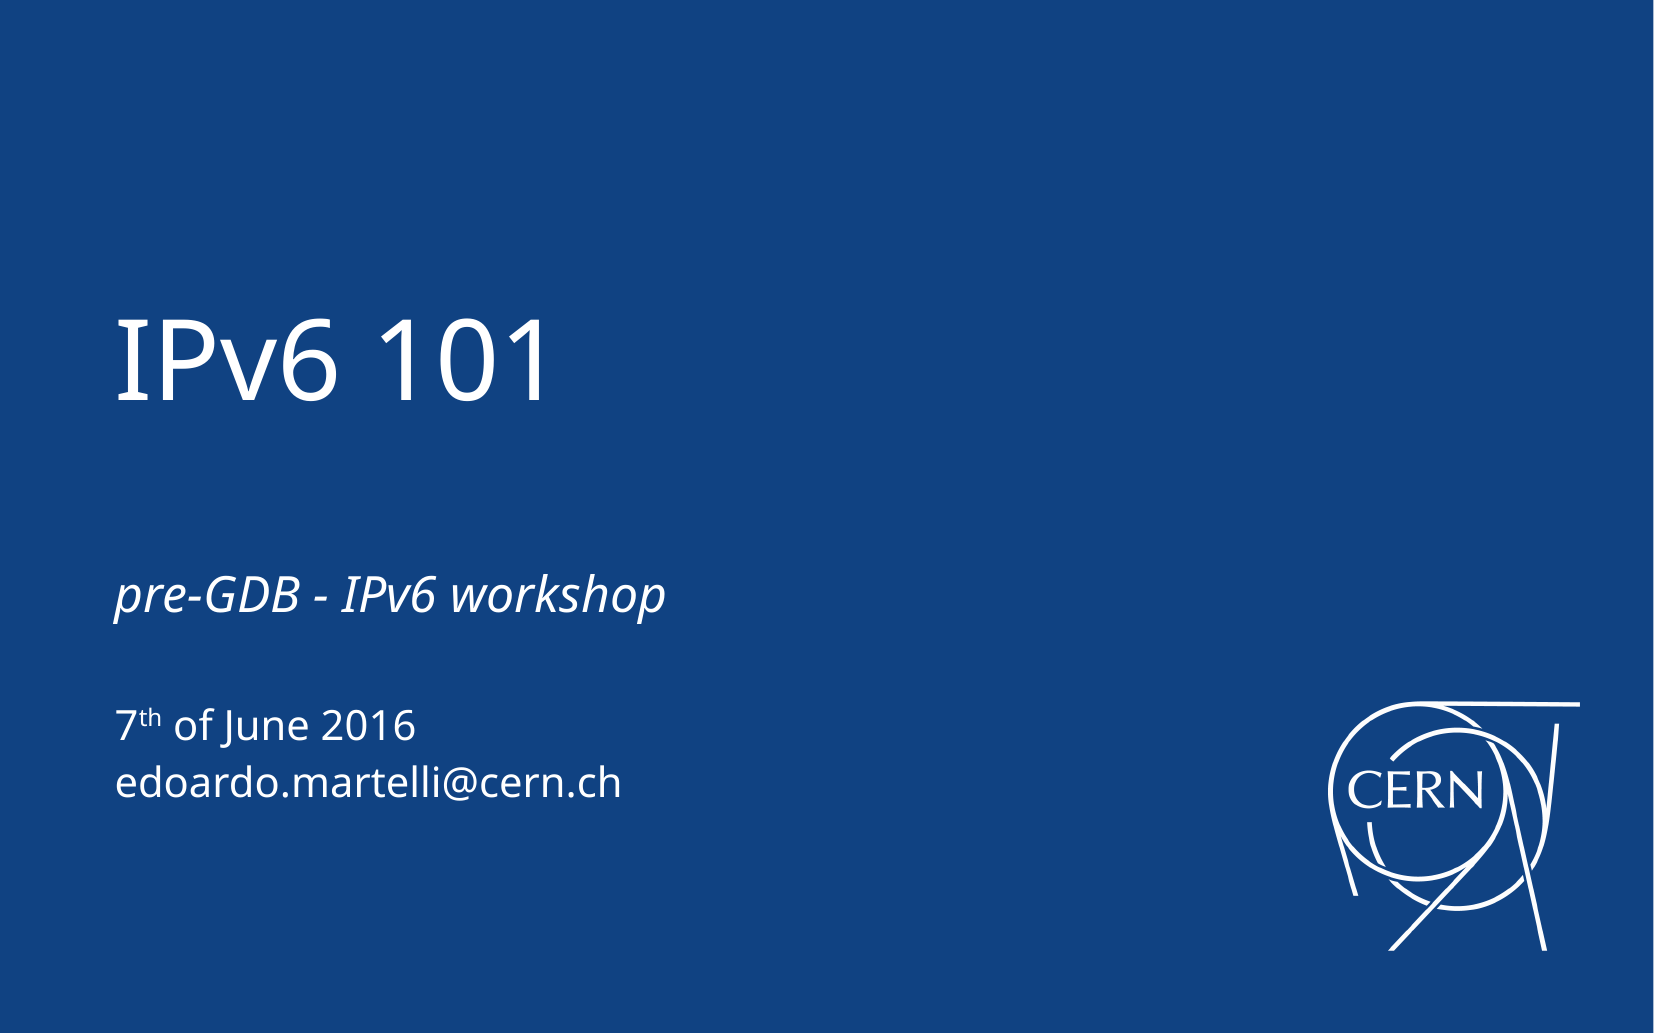

# IPv6 101 pre-GDB - IPv6 workshop 7th of June 2016 edoardo.martelli@cern.ch